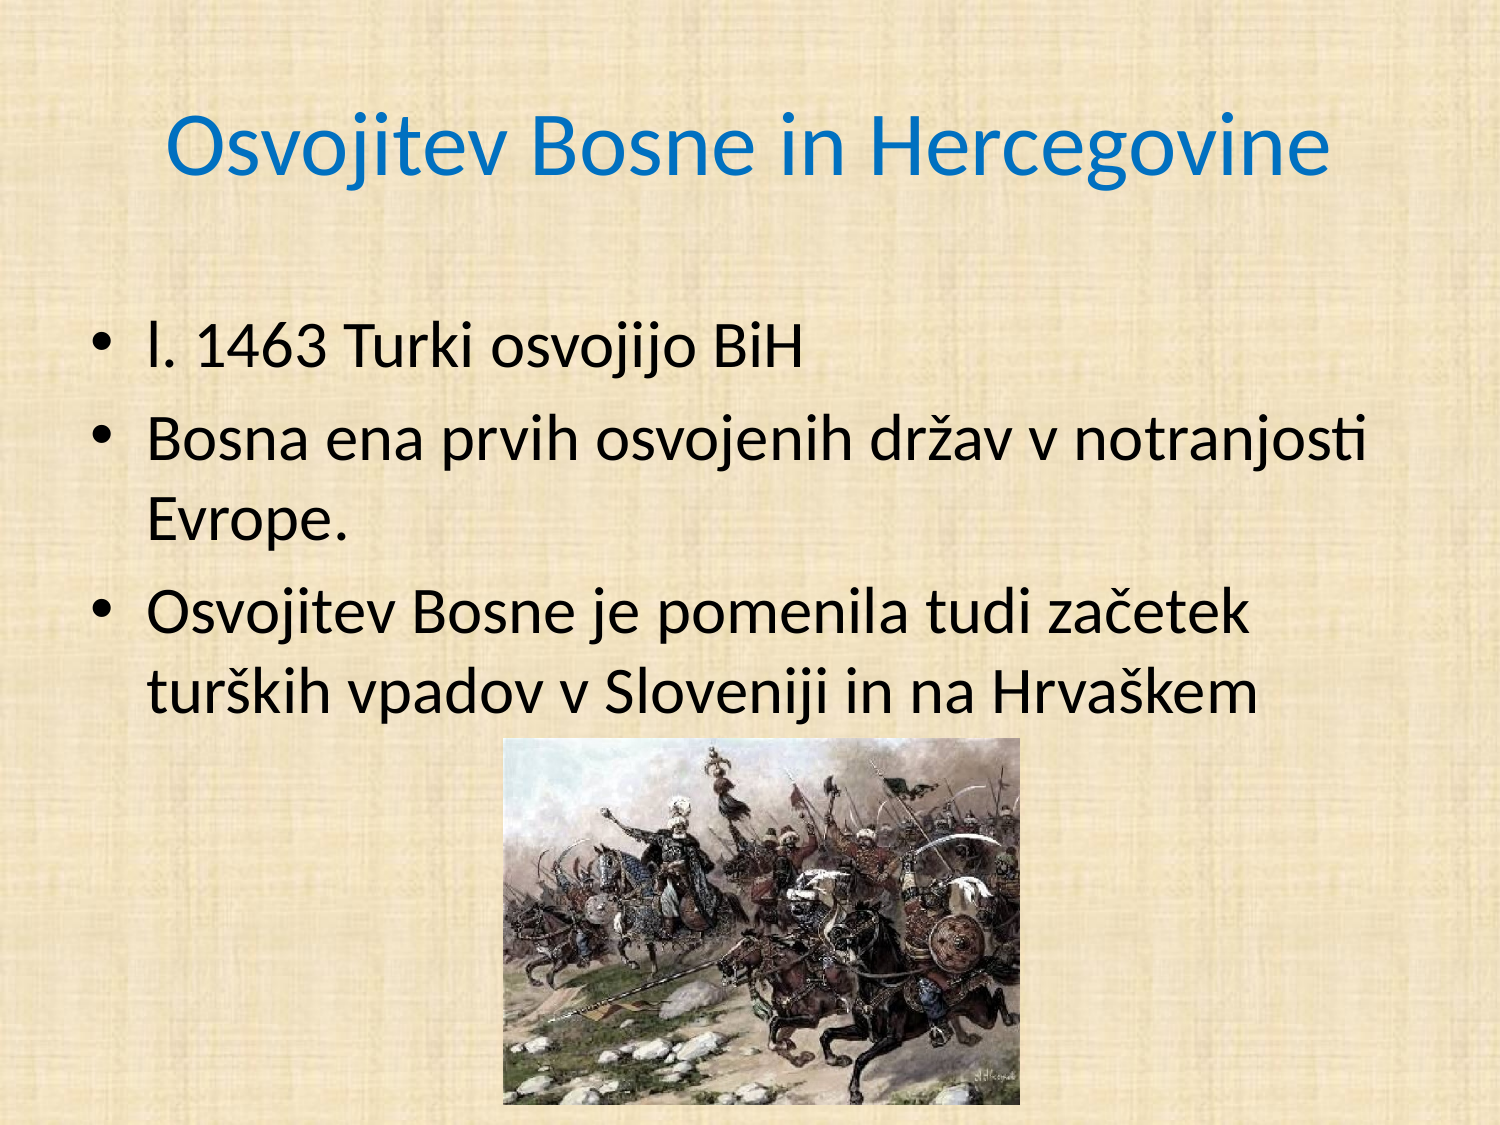

# Osvojitev Bosne in Hercegovine
l. 1463 Turki osvojijo BiH
Bosna ena prvih osvojenih držav v notranjosti Evrope.
Osvojitev Bosne je pomenila tudi začetek turških vpadov v Sloveniji in na Hrvaškem